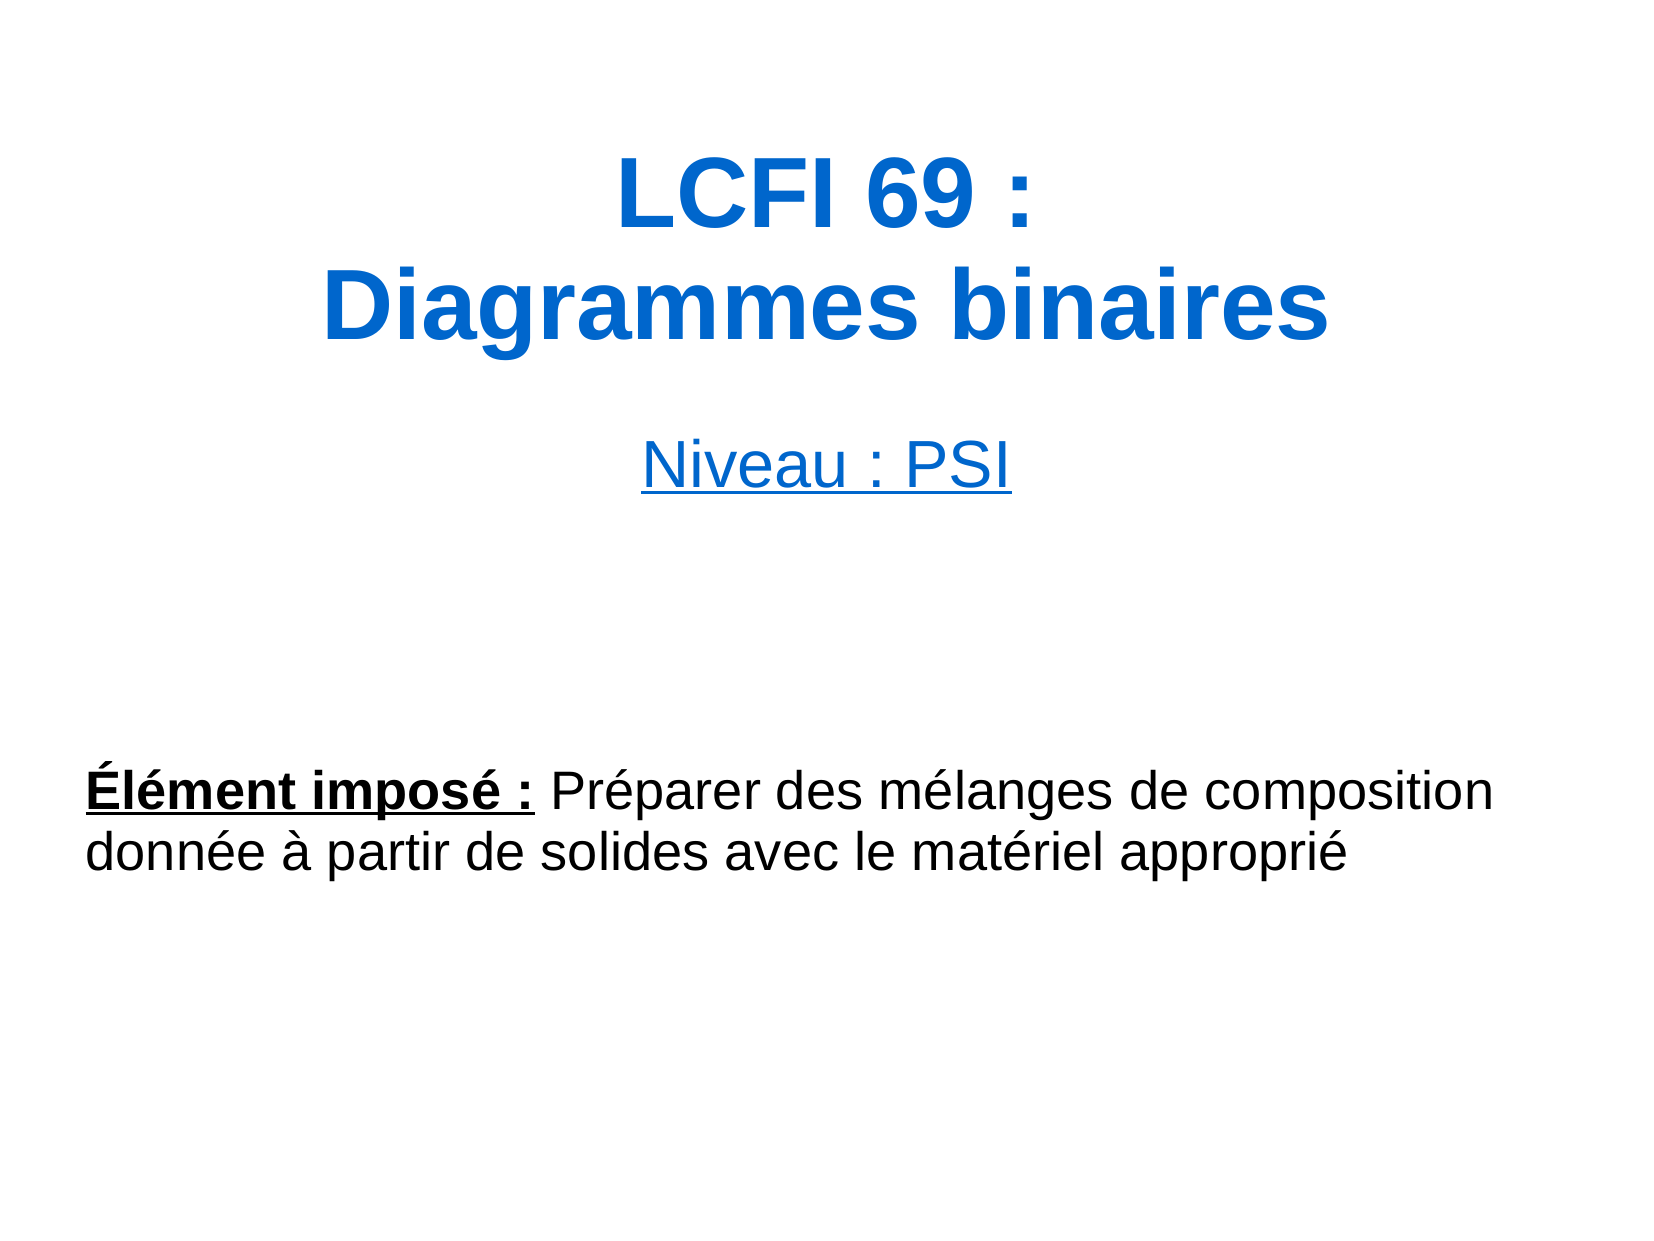

# LCFI 69 : Diagrammes binaires
Niveau : PSI
Élément imposé : Préparer des mélanges de composition donnée à partir de solides avec le matériel approprié